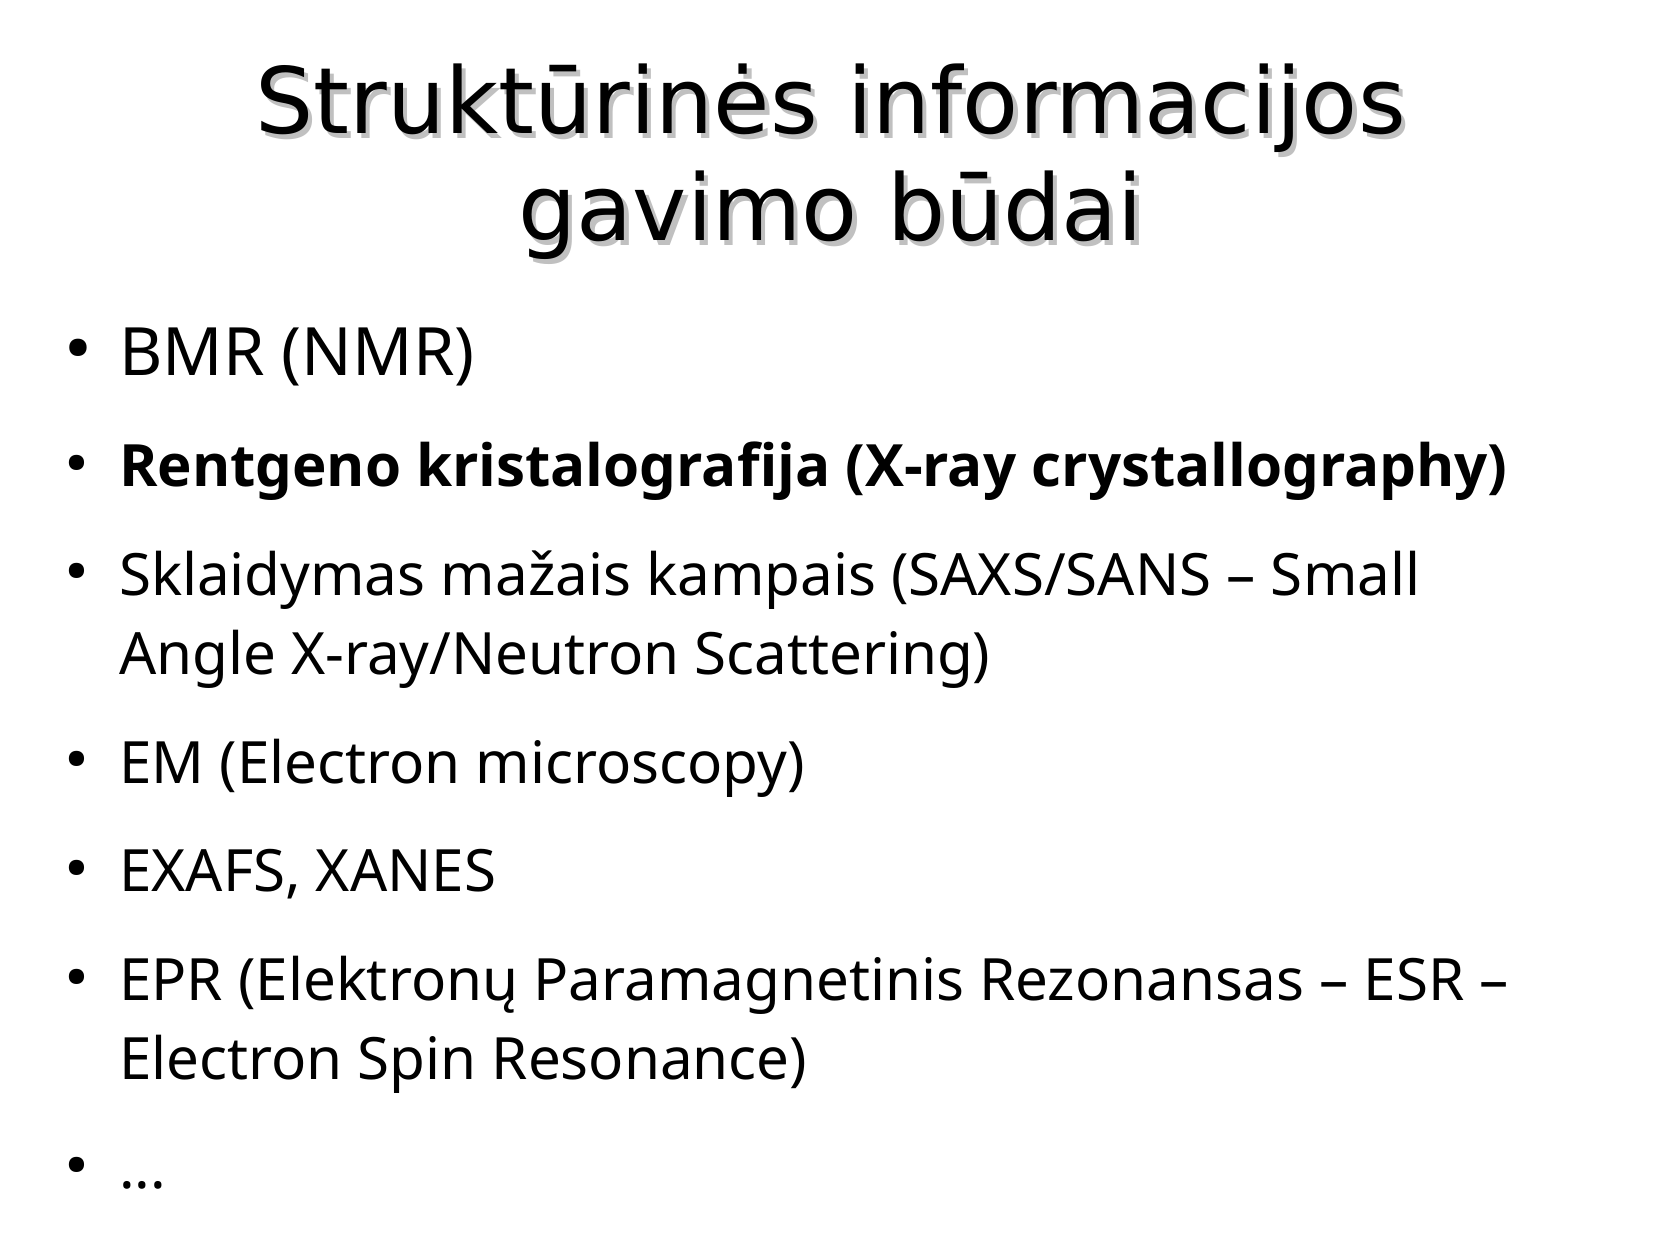

# Struktūrinės informacijos gavimo būdai
BMR (NMR)
Rentgeno kristalografija (X-ray crystallography)
Sklaidymas mažais kampais (SAXS/SANS – Small Angle X-ray/Neutron Scattering)
EM (Electron microscopy)
EXAFS, XANES
EPR (Elektronų Paramagnetinis Rezonansas – ESR – Electron Spin Resonance)
...